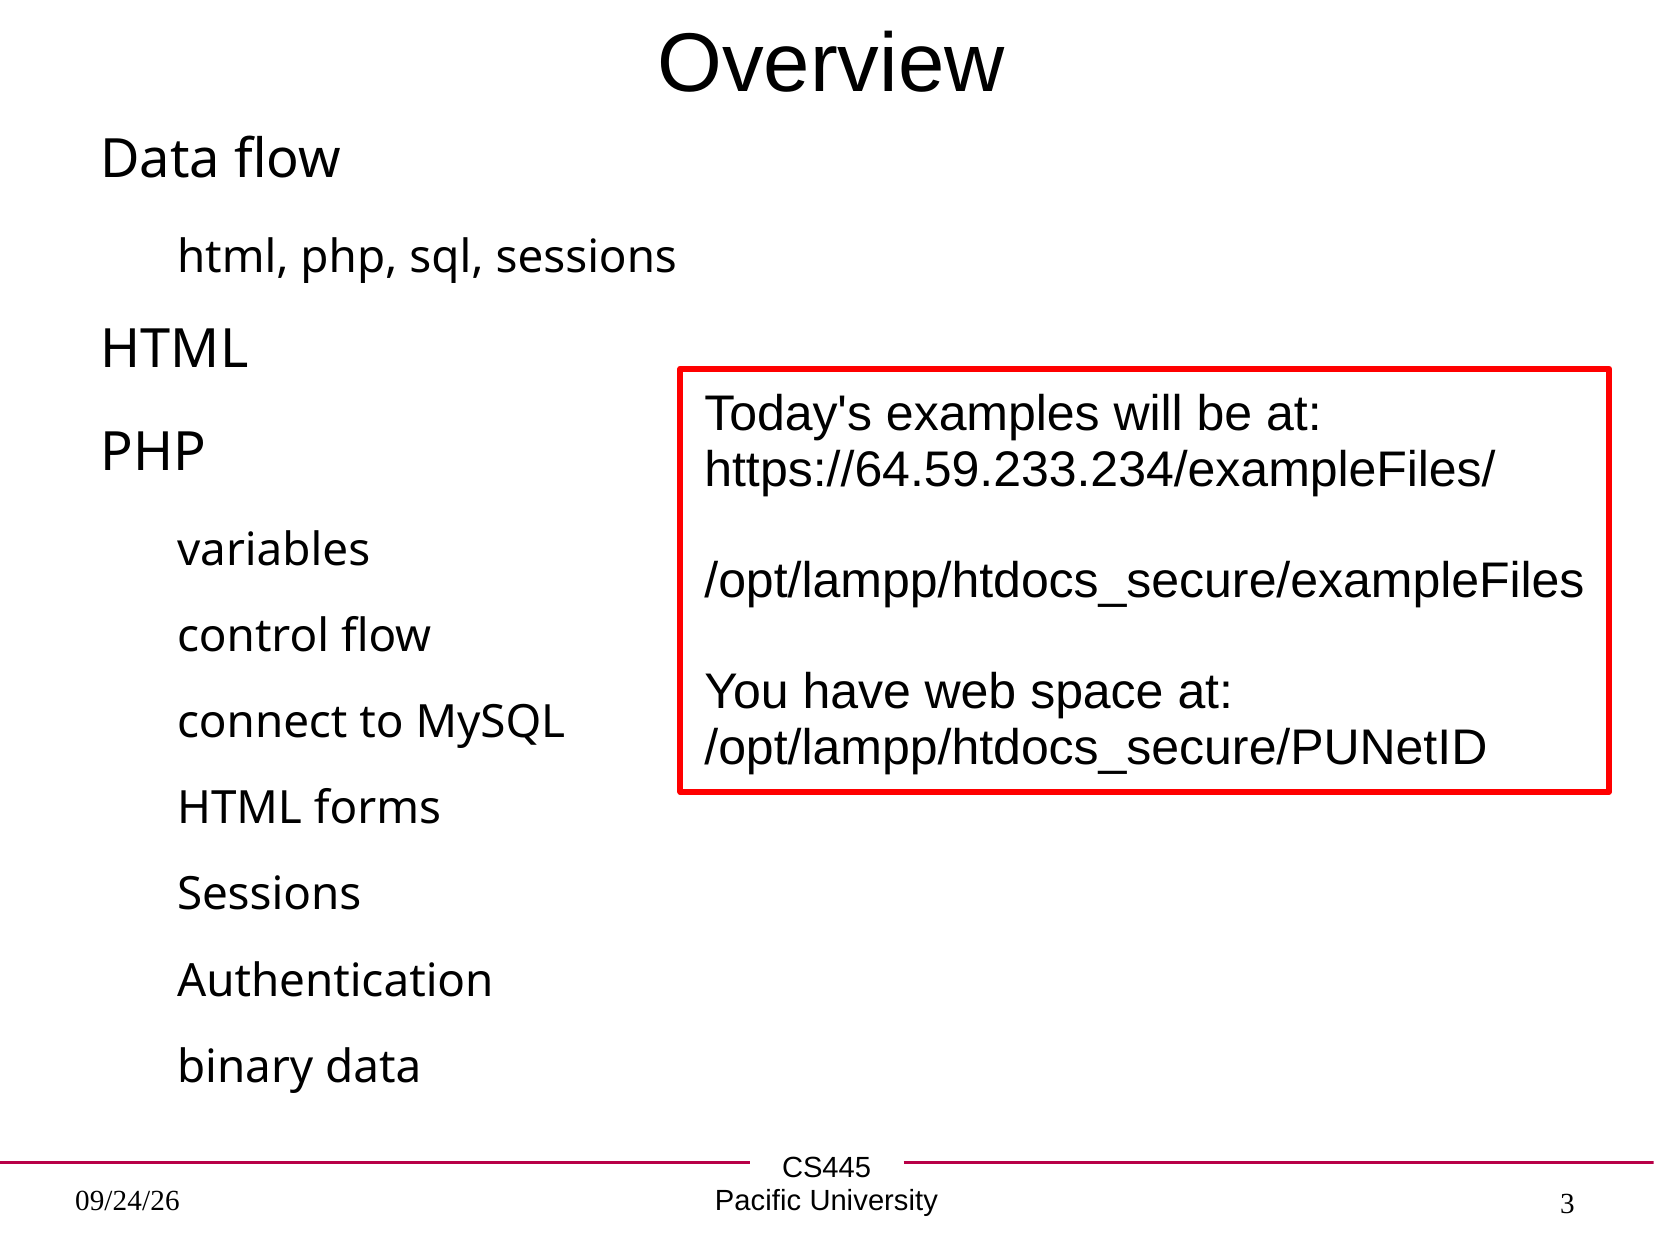

# Overview
Data flow
html, php, sql, sessions
HTML
PHP
variables
control flow
connect to MySQL
HTML forms
Sessions
Authentication
binary data
Today's examples will be at:
https://64.59.233.234/exampleFiles/
/opt/lampp/htdocs_secure/exampleFiles
You have web space at:
/opt/lampp/htdocs_secure/PUNetID